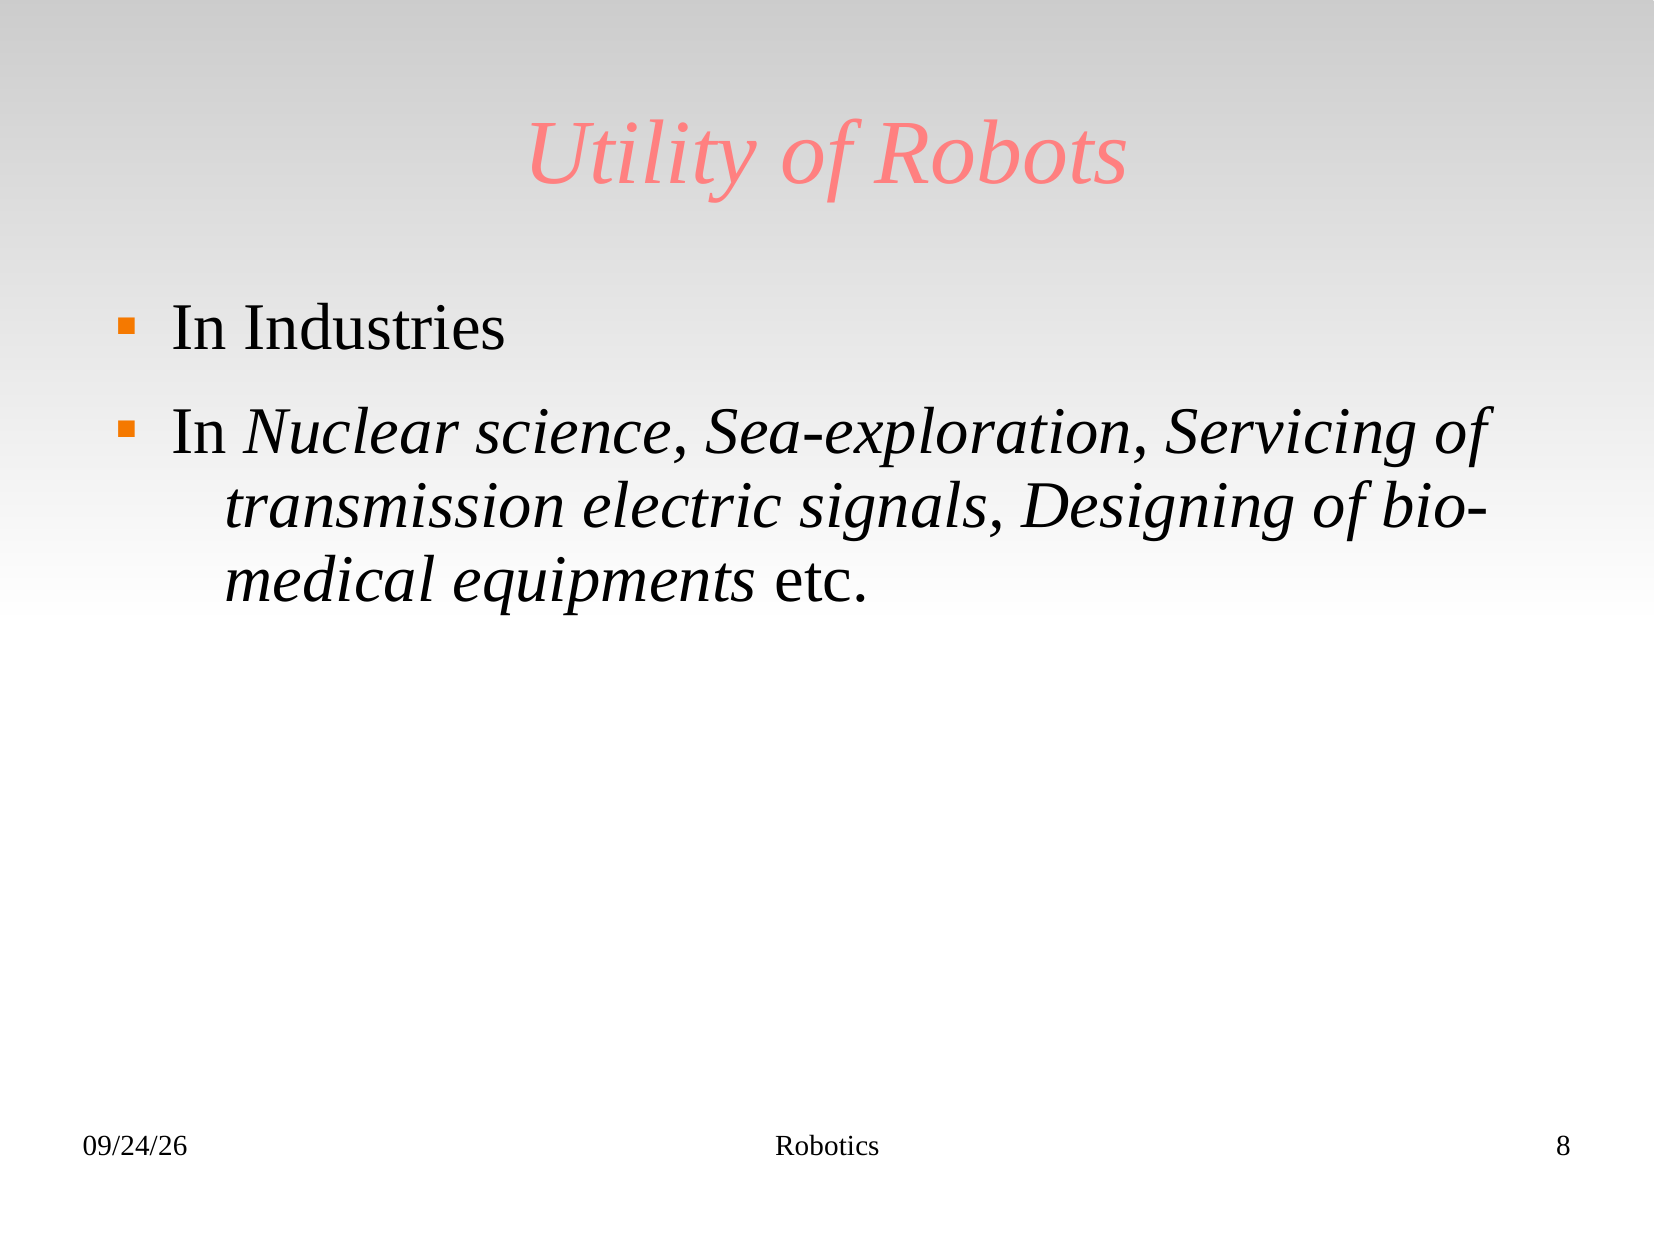

# Utility of Robots
In Industries
In Nuclear science, Sea-exploration, Servicing of transmission electric signals, Designing of bio-medical equipments etc.
Robotics
8